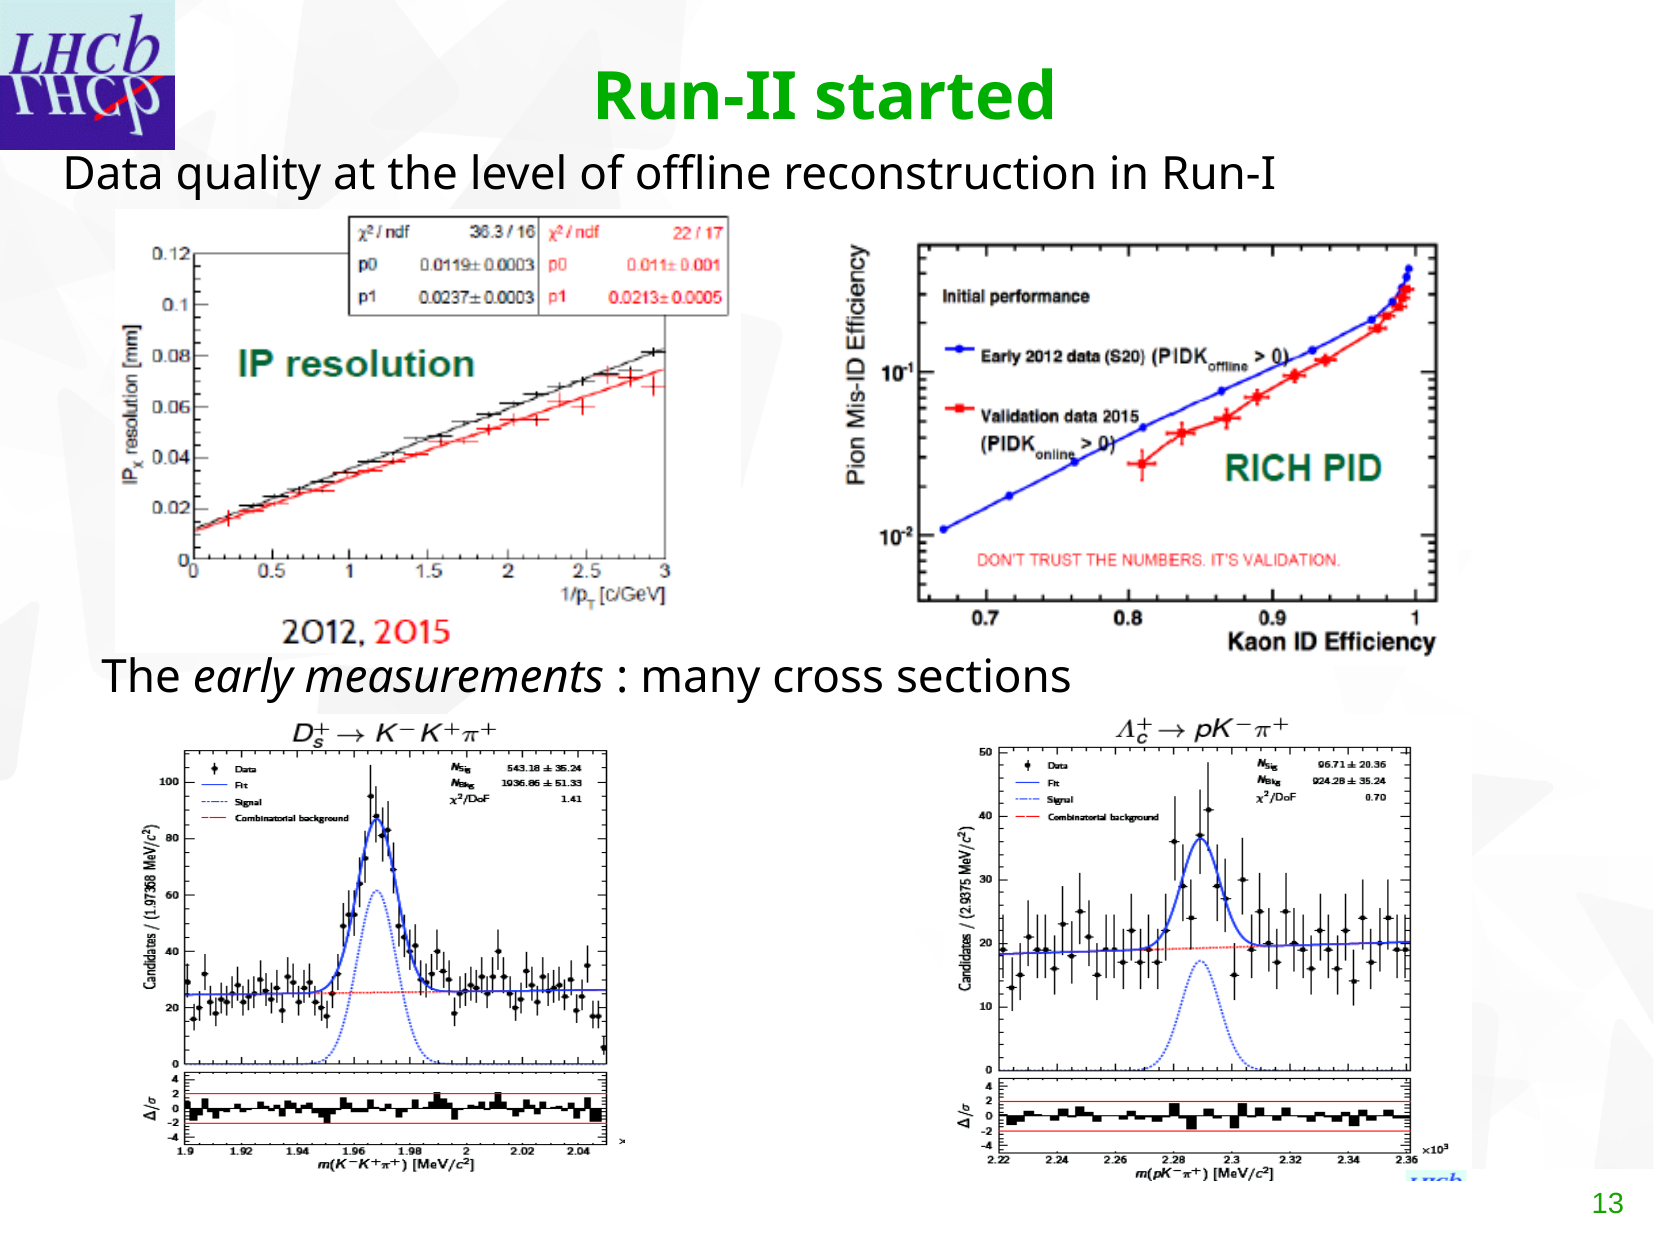

# Run-II started
Data quality at the level of offline reconstruction in Run-I
The early measurements : many cross sections
13